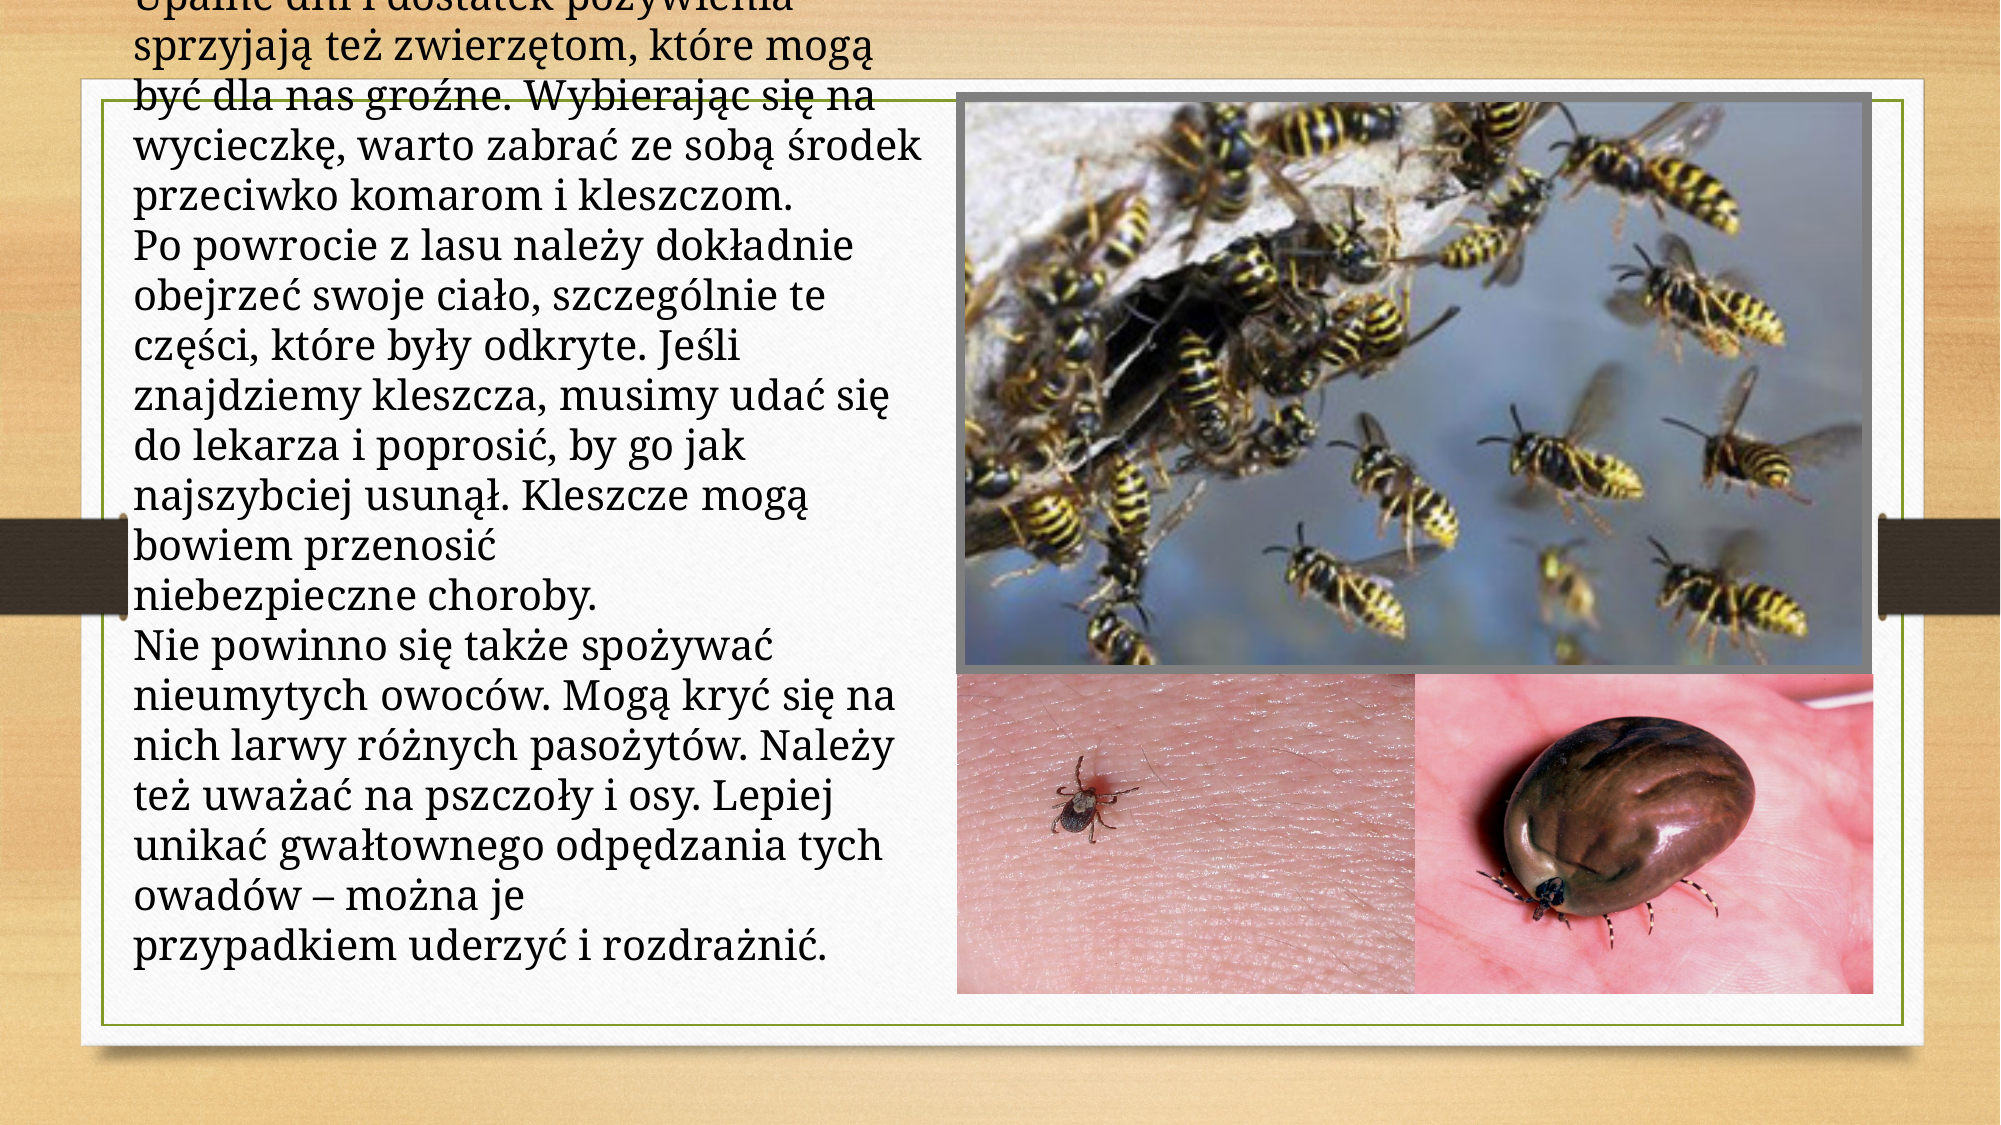

Upalne dni i dostatek pożywienia sprzyjają też zwierzętom, które mogą być dla nas groźne. Wybierając się na wycieczkę, warto zabrać ze sobą środek przeciwko komarom i kleszczom. Po powrocie z lasu należy dokładnie obejrzeć swoje ciało, szczególnie te części, które były odkryte. Jeśli znajdziemy kleszcza, musimy udać się do lekarza i poprosić, by go jak najszybciej usunął. Kleszcze mogą bowiem przenosić niebezpieczne choroby.
Nie powinno się także spożywać nieumytych owoców. Mogą kryć się na nich larwy różnych pasożytów. Należy też uważać na pszczoły i osy. Lepiej unikać gwałtownego odpędzania tych owadów – można je przypadkiem uderzyć i rozdrażnić.